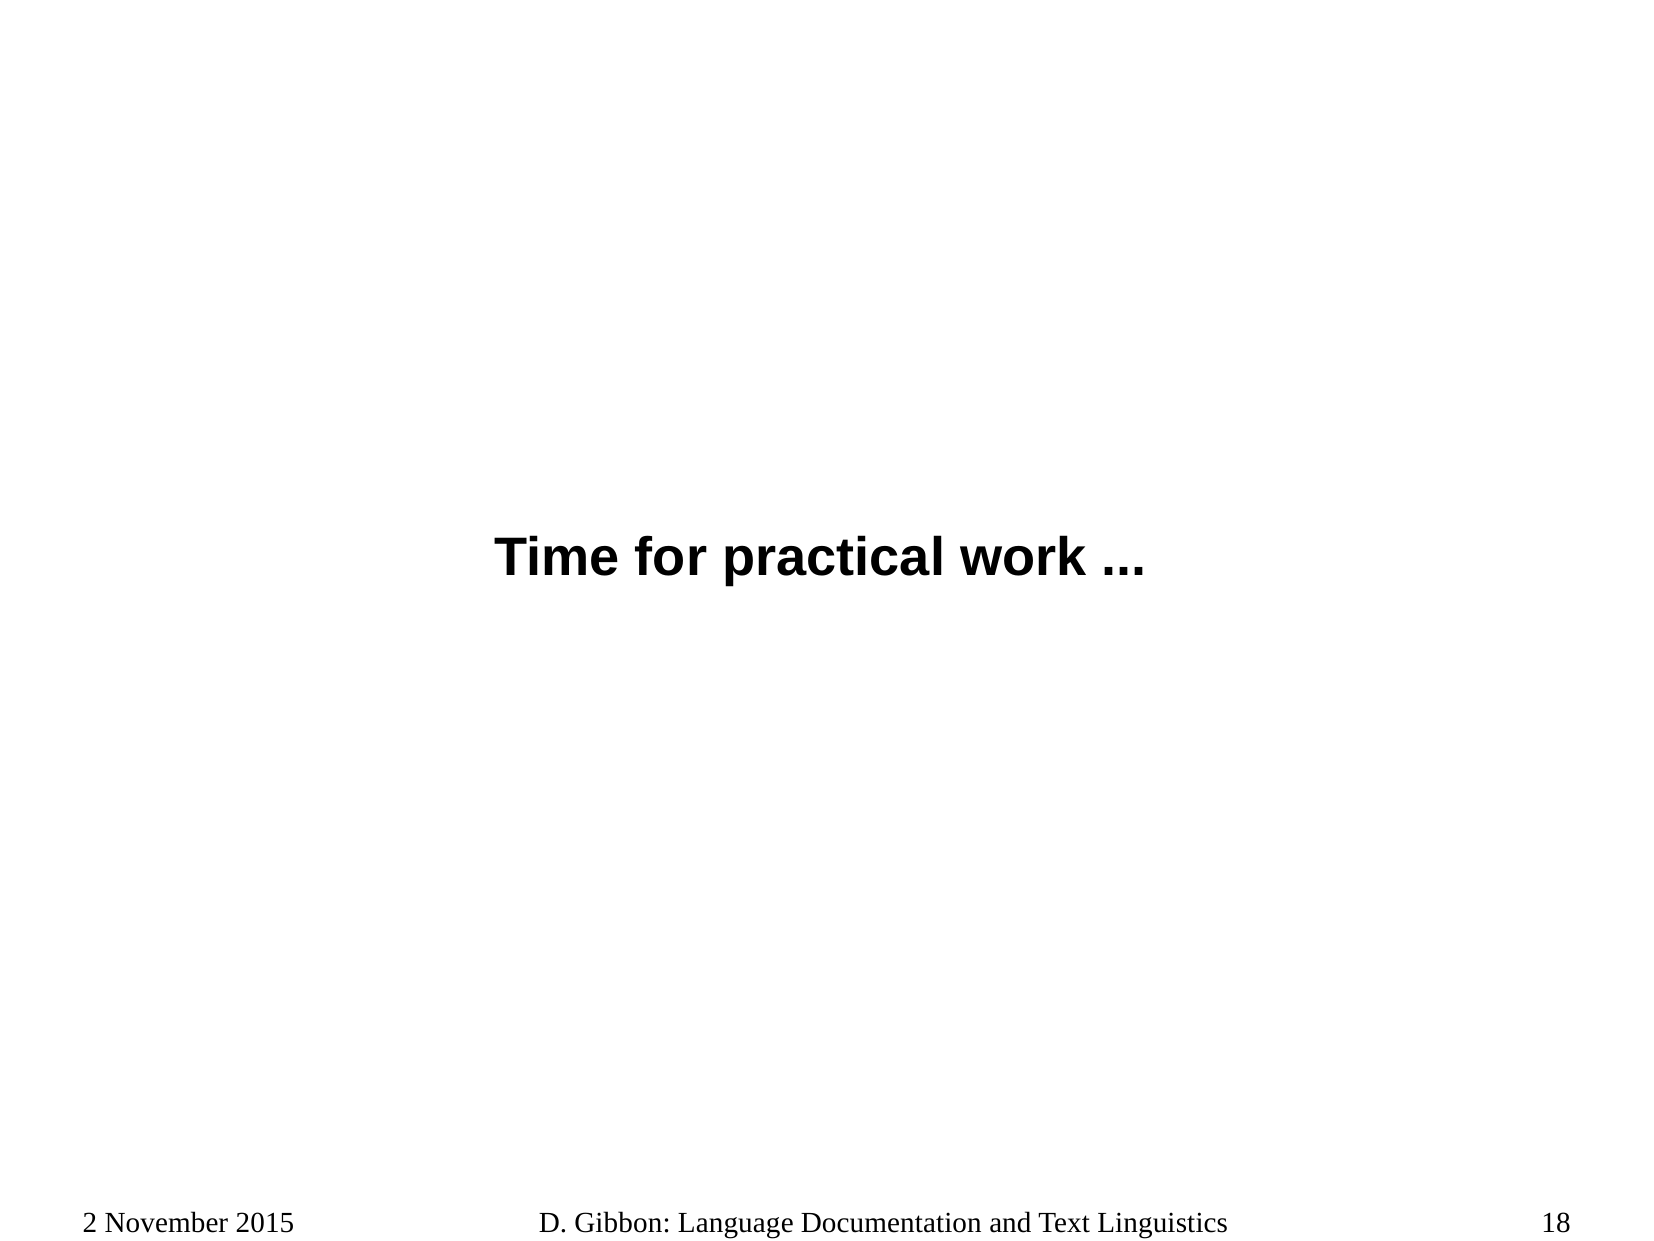

# Time for practical work ...
2 November 2015
D. Gibbon: Language Documentation and Text Linguistics
18